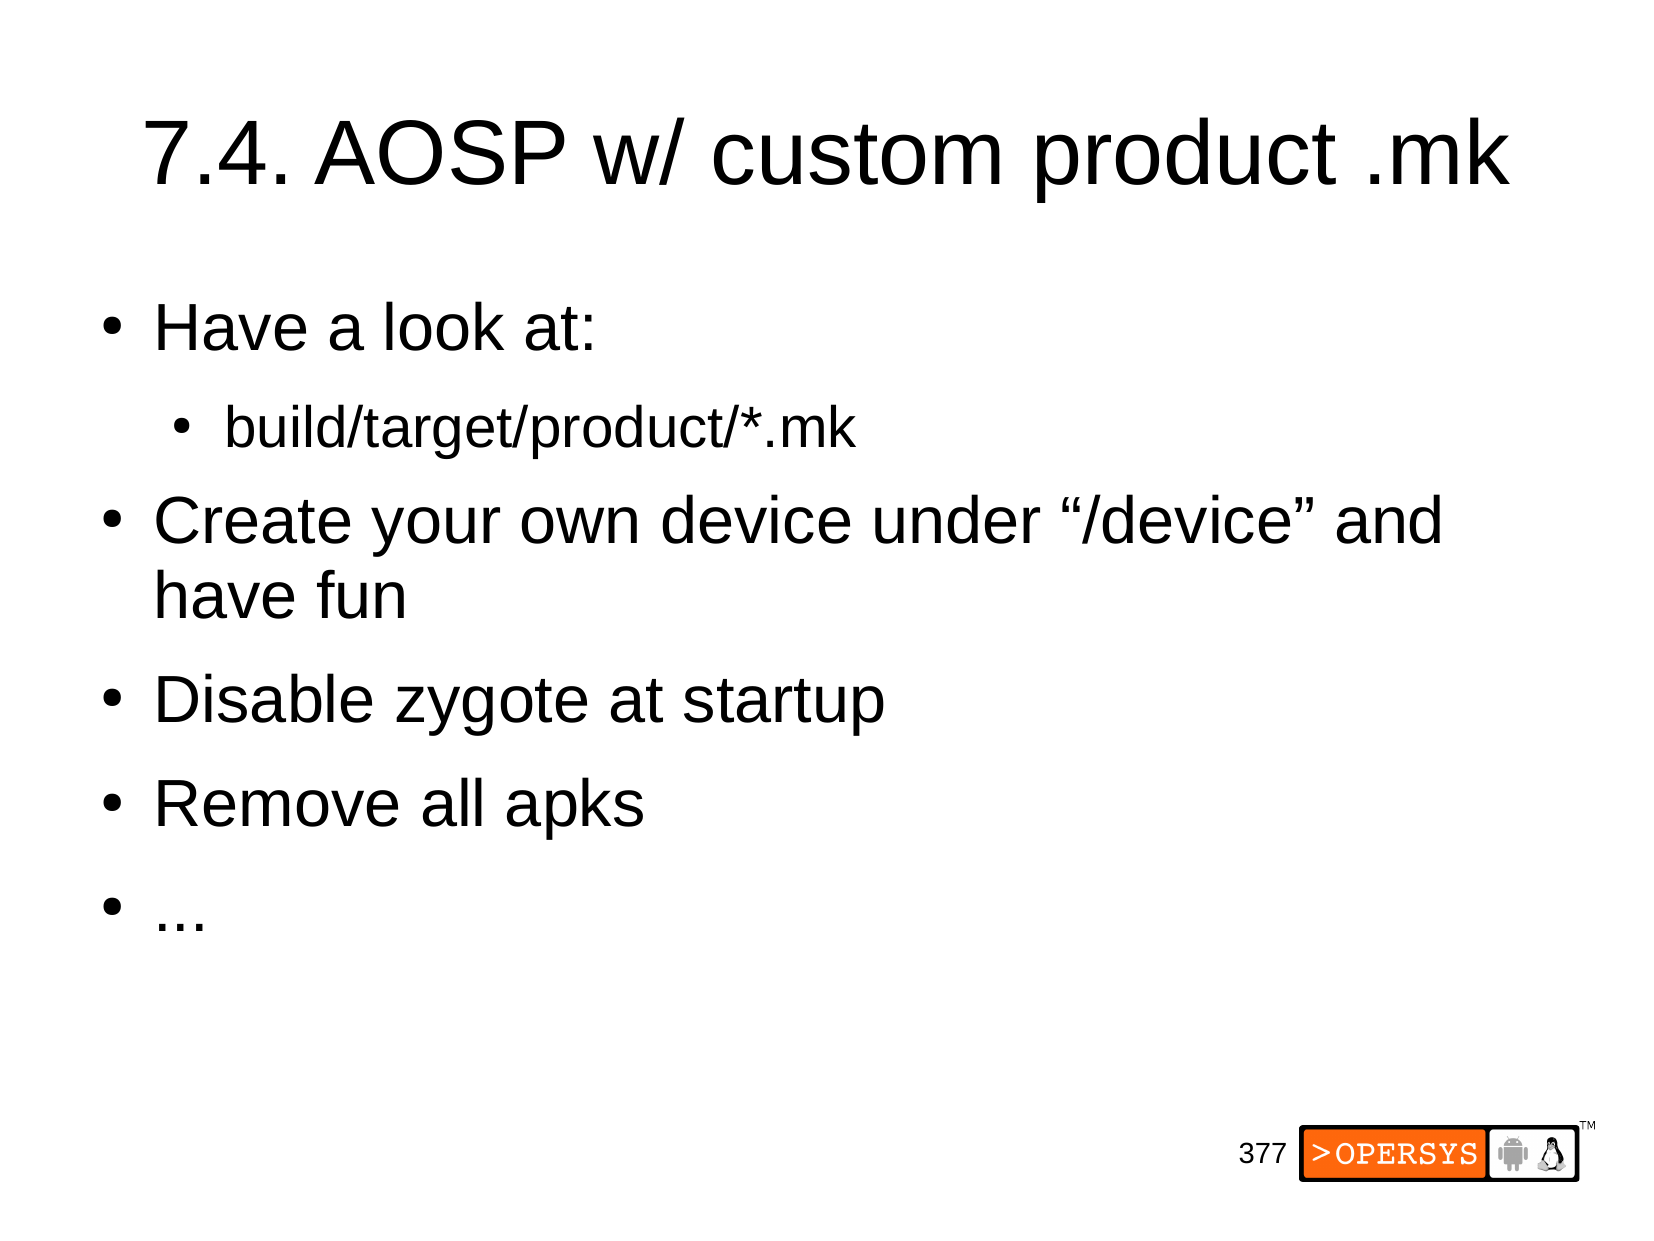

# 7.4. AOSP w/ custom product .mk
Have a look at:
build/target/product/*.mk
Create your own device under “/device” and have fun
Disable zygote at startup
Remove all apks
...